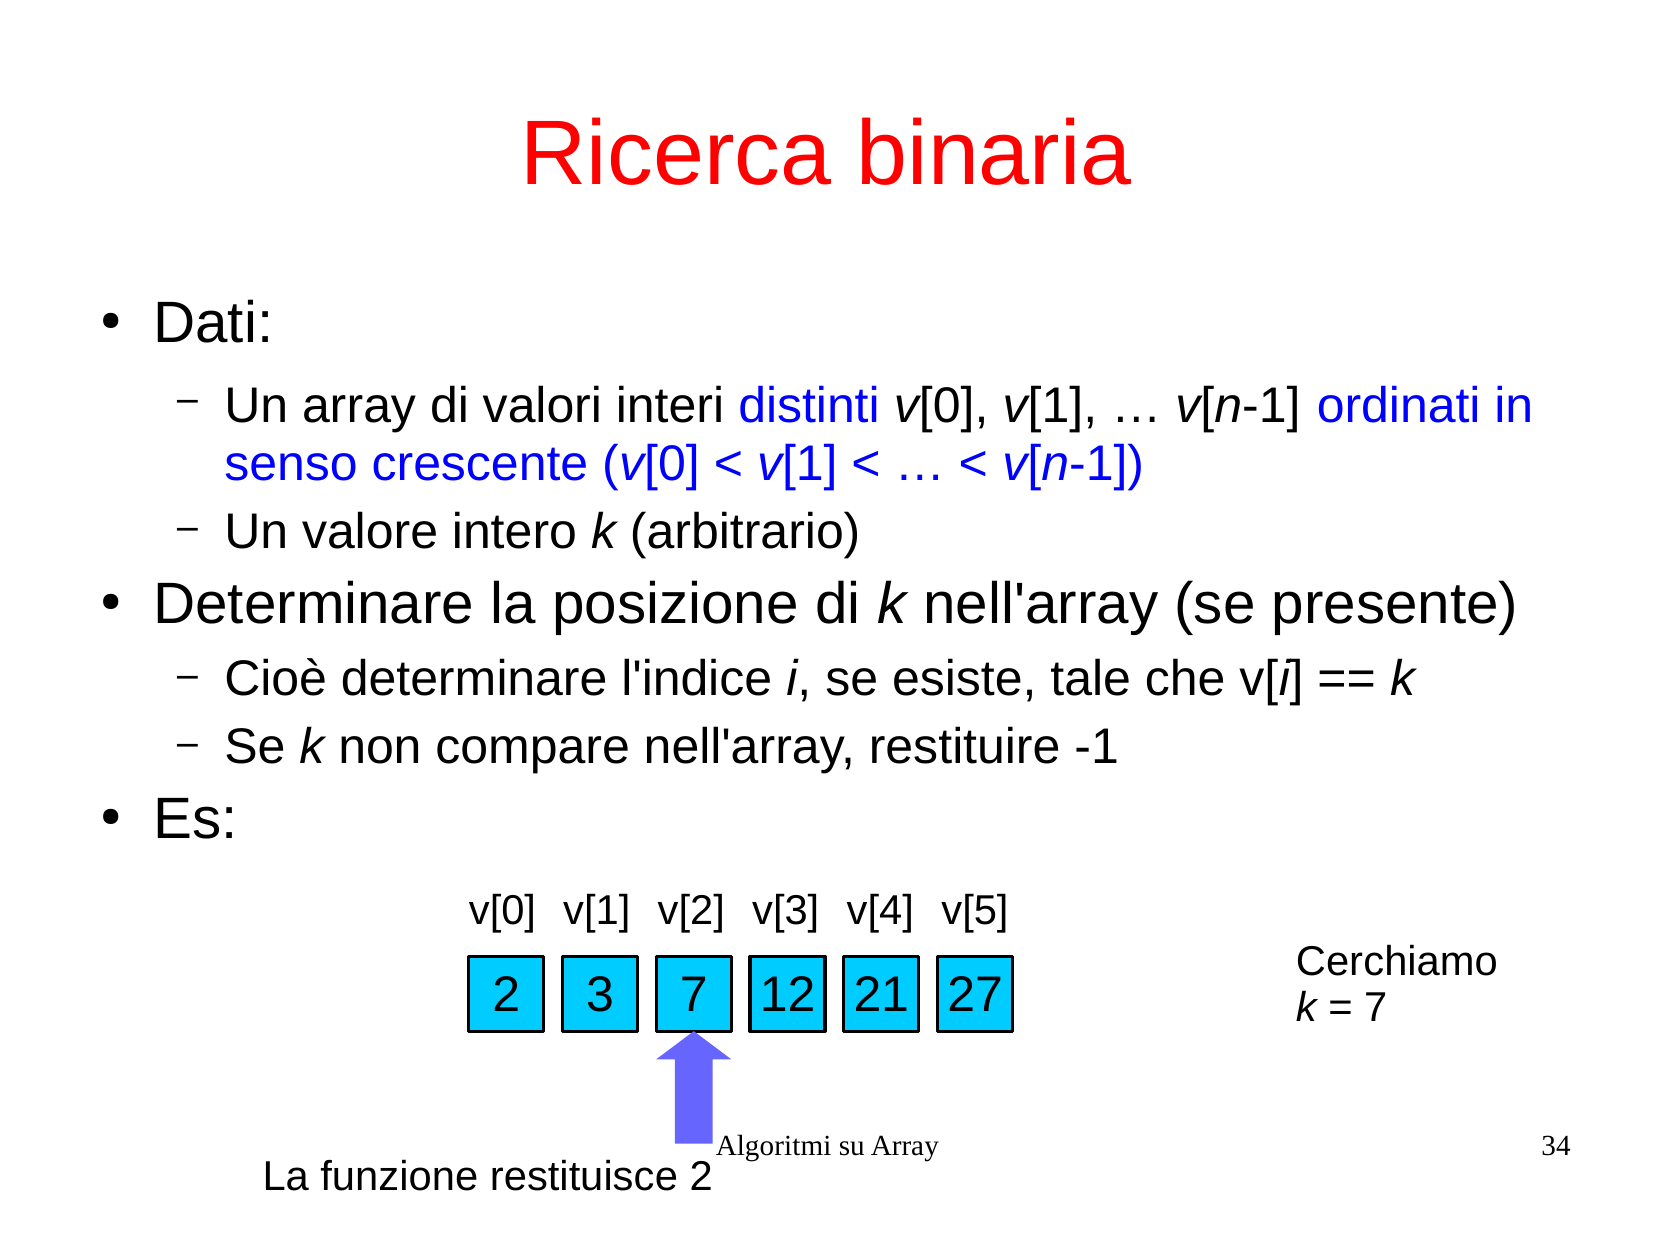

# Ricerca binaria
Dati:
Un array di valori interi distinti v[0], v[1], … v[n-1] ordinati in senso crescente (v[0] < v[1] < … < v[n-1])
Un valore intero k (arbitrario)
Determinare la posizione di k nell'array (se presente)
Cioè determinare l'indice i, se esiste, tale che v[i] == k
Se k non compare nell'array, restituire -1
Es:
v[0]
v[3]
v[1]
v[2]
v[4]
v[5]
Cerchiamo
k = 7
2
3
7
12
21
27
Algoritmi su Array
34
La funzione restituisce 2